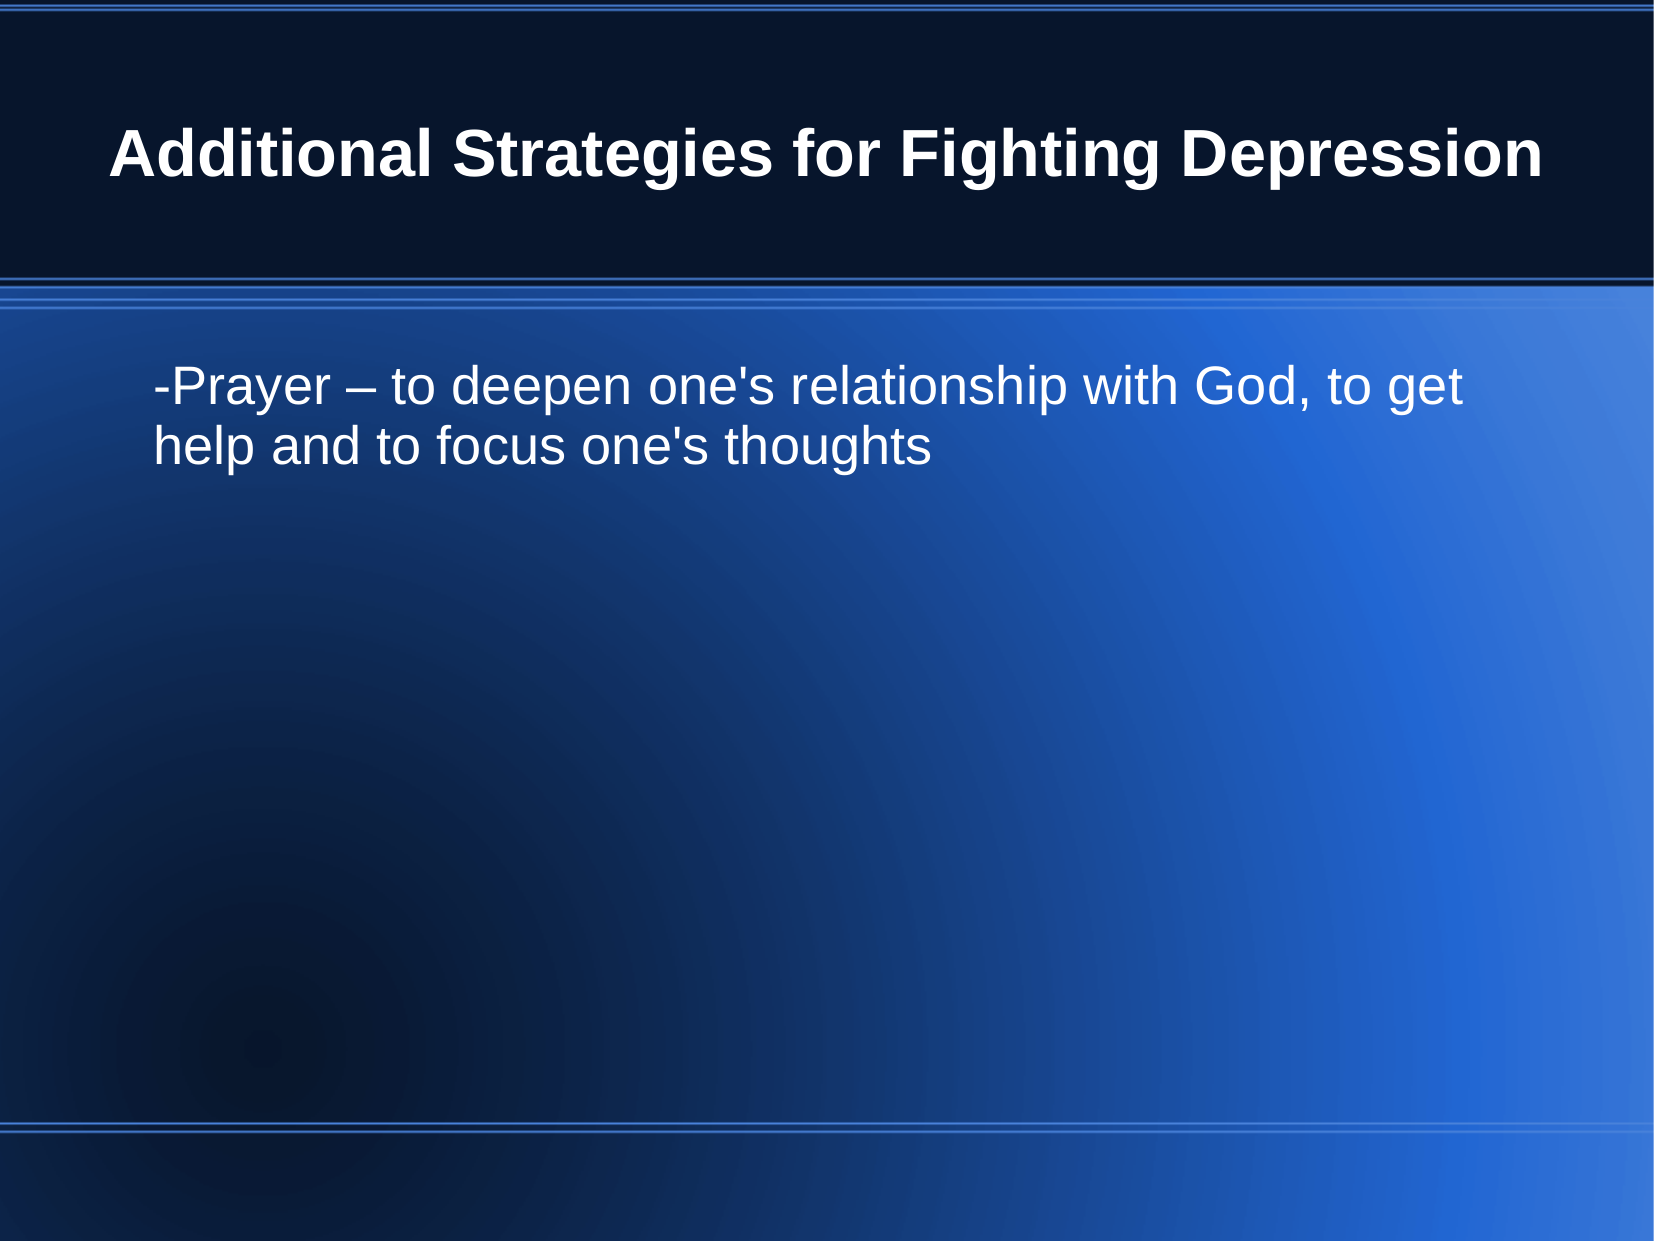

# Additional Strategies for Fighting Depression
-Prayer – to deepen one's relationship with God, to get help and to focus one's thoughts